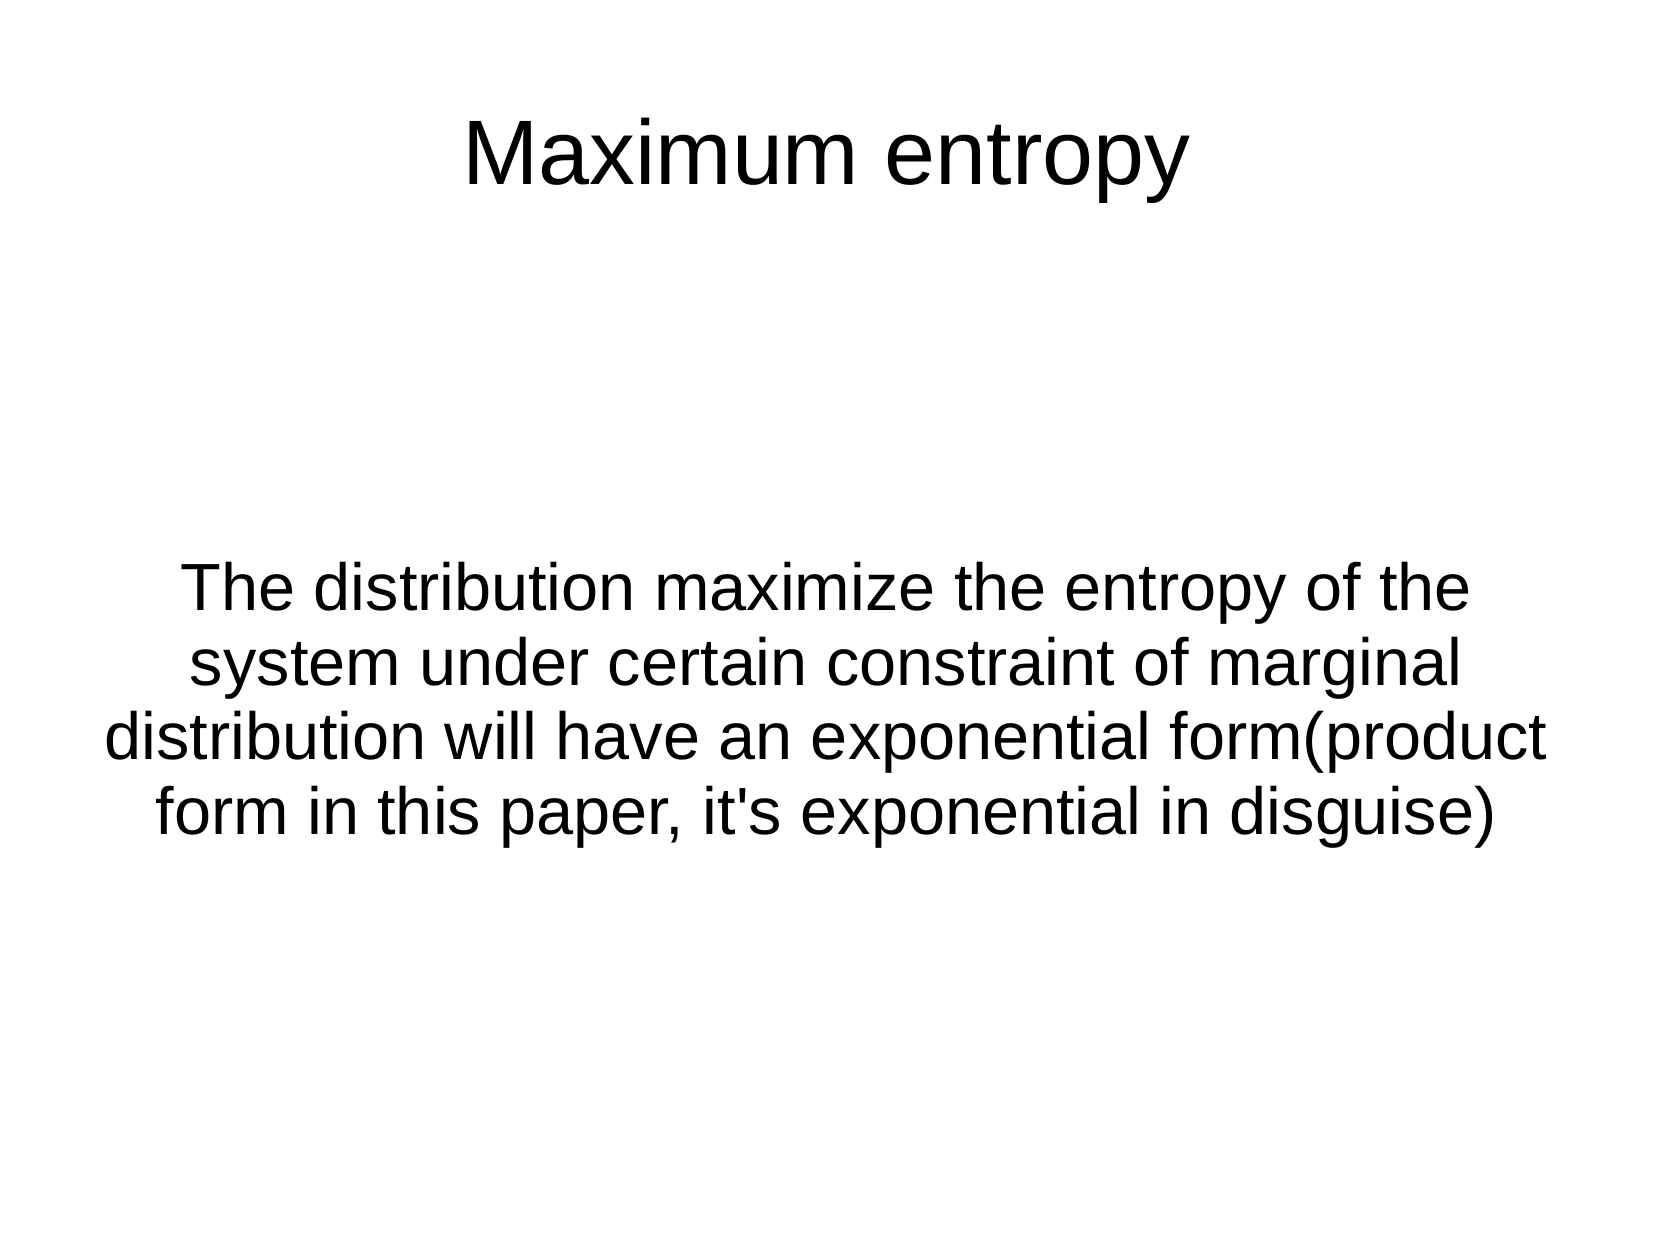

# Maximum entropy
The distribution maximize the entropy of the system under certain constraint of marginal distribution will have an exponential form(product form in this paper, it's exponential in disguise)